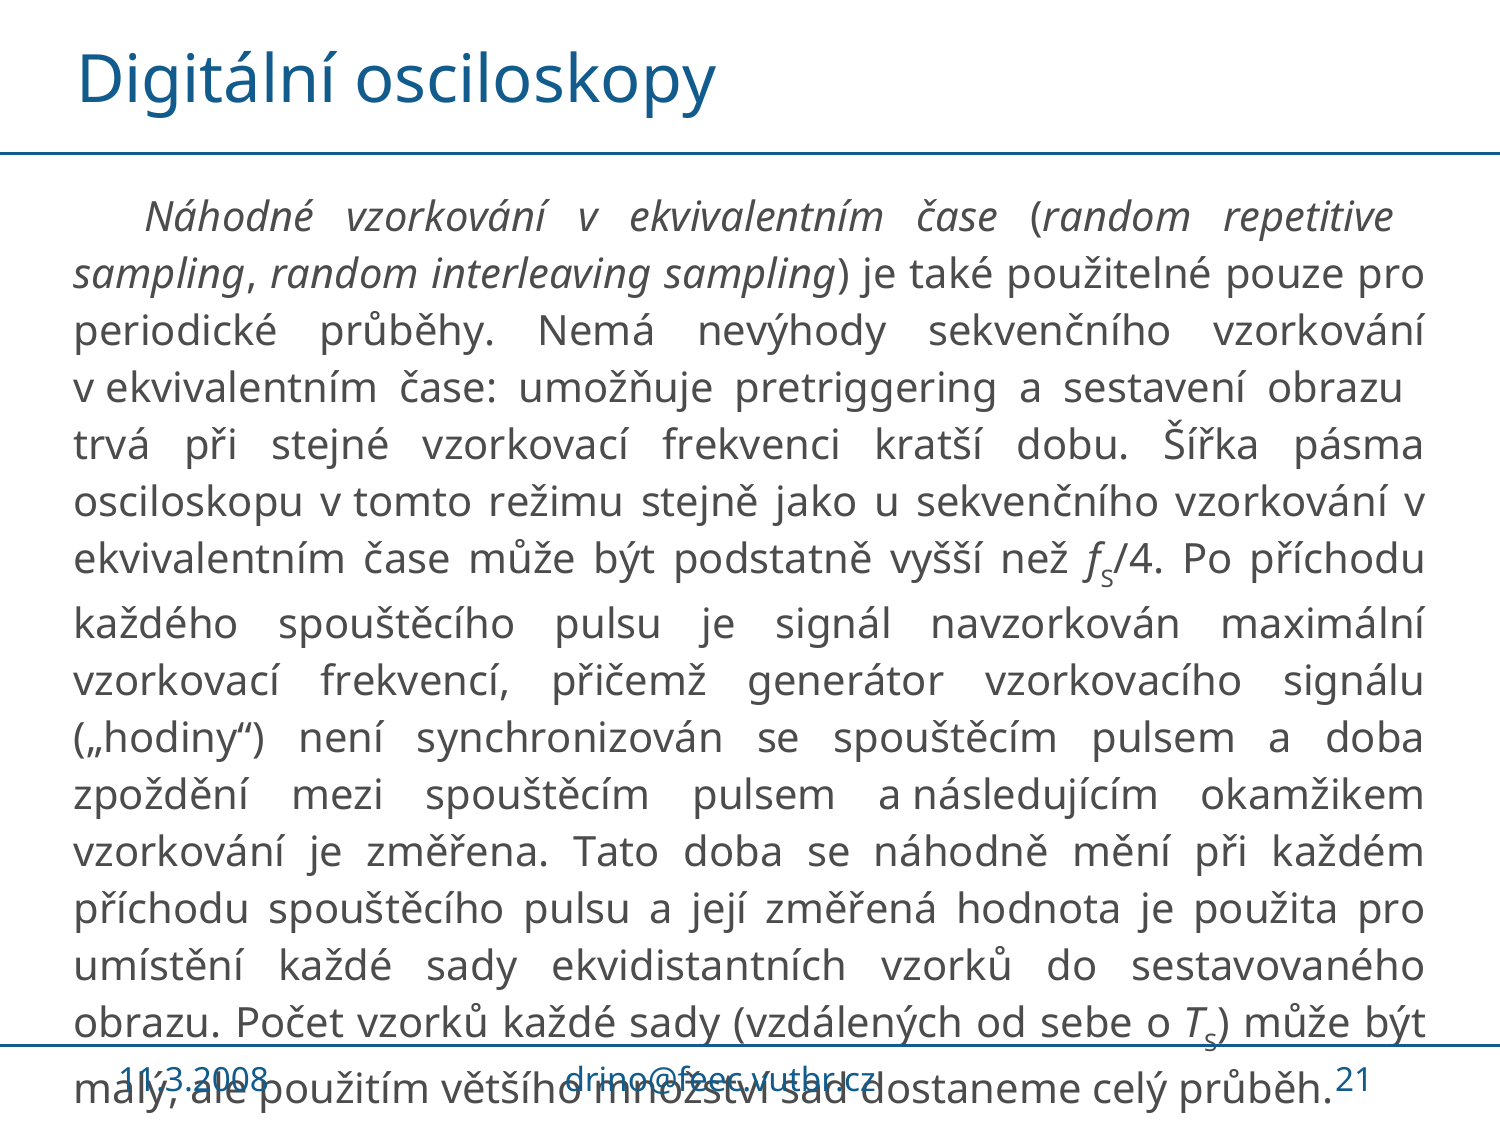

# Digitální osciloskopy
Náhodné vzorkování v ekvivalentním čase (random repetitive sampling, random interleaving sampling) je také použitelné pouze pro periodické průběhy. Nemá nevýhody sekvenčního vzorkování v ekvivalentním čase: umožňuje pretriggering a sestavení obrazu trvá při stejné vzorkovací frekvenci kratší dobu. Šířka pásma osciloskopu v tomto režimu stejně jako u sekvenčního vzorkování v ekvivalentním čase může být podstatně vyšší než fS/4. Po příchodu každého spouštěcího pulsu je signál navzorkován maximální vzorkovací frekvencí, přičemž generátor vzorkovacího signálu („hodiny“) není synchronizován se spouštěcím pulsem a doba zpoždění mezi spouštěcím pulsem a následujícím okamžikem vzorkování je změřena. Tato doba se náhodně mění při každém příchodu spouštěcího pulsu a její změřená hodnota je použita pro umístění každé sady ekvidistantních vzorků do sestavovaného obrazu. Počet vzorků každé sady (vzdálených od sebe o TS) může být malý, ale použitím většího množství sad dostaneme celý průběh.
11.3.2008
drino@feec.vutbr.cz